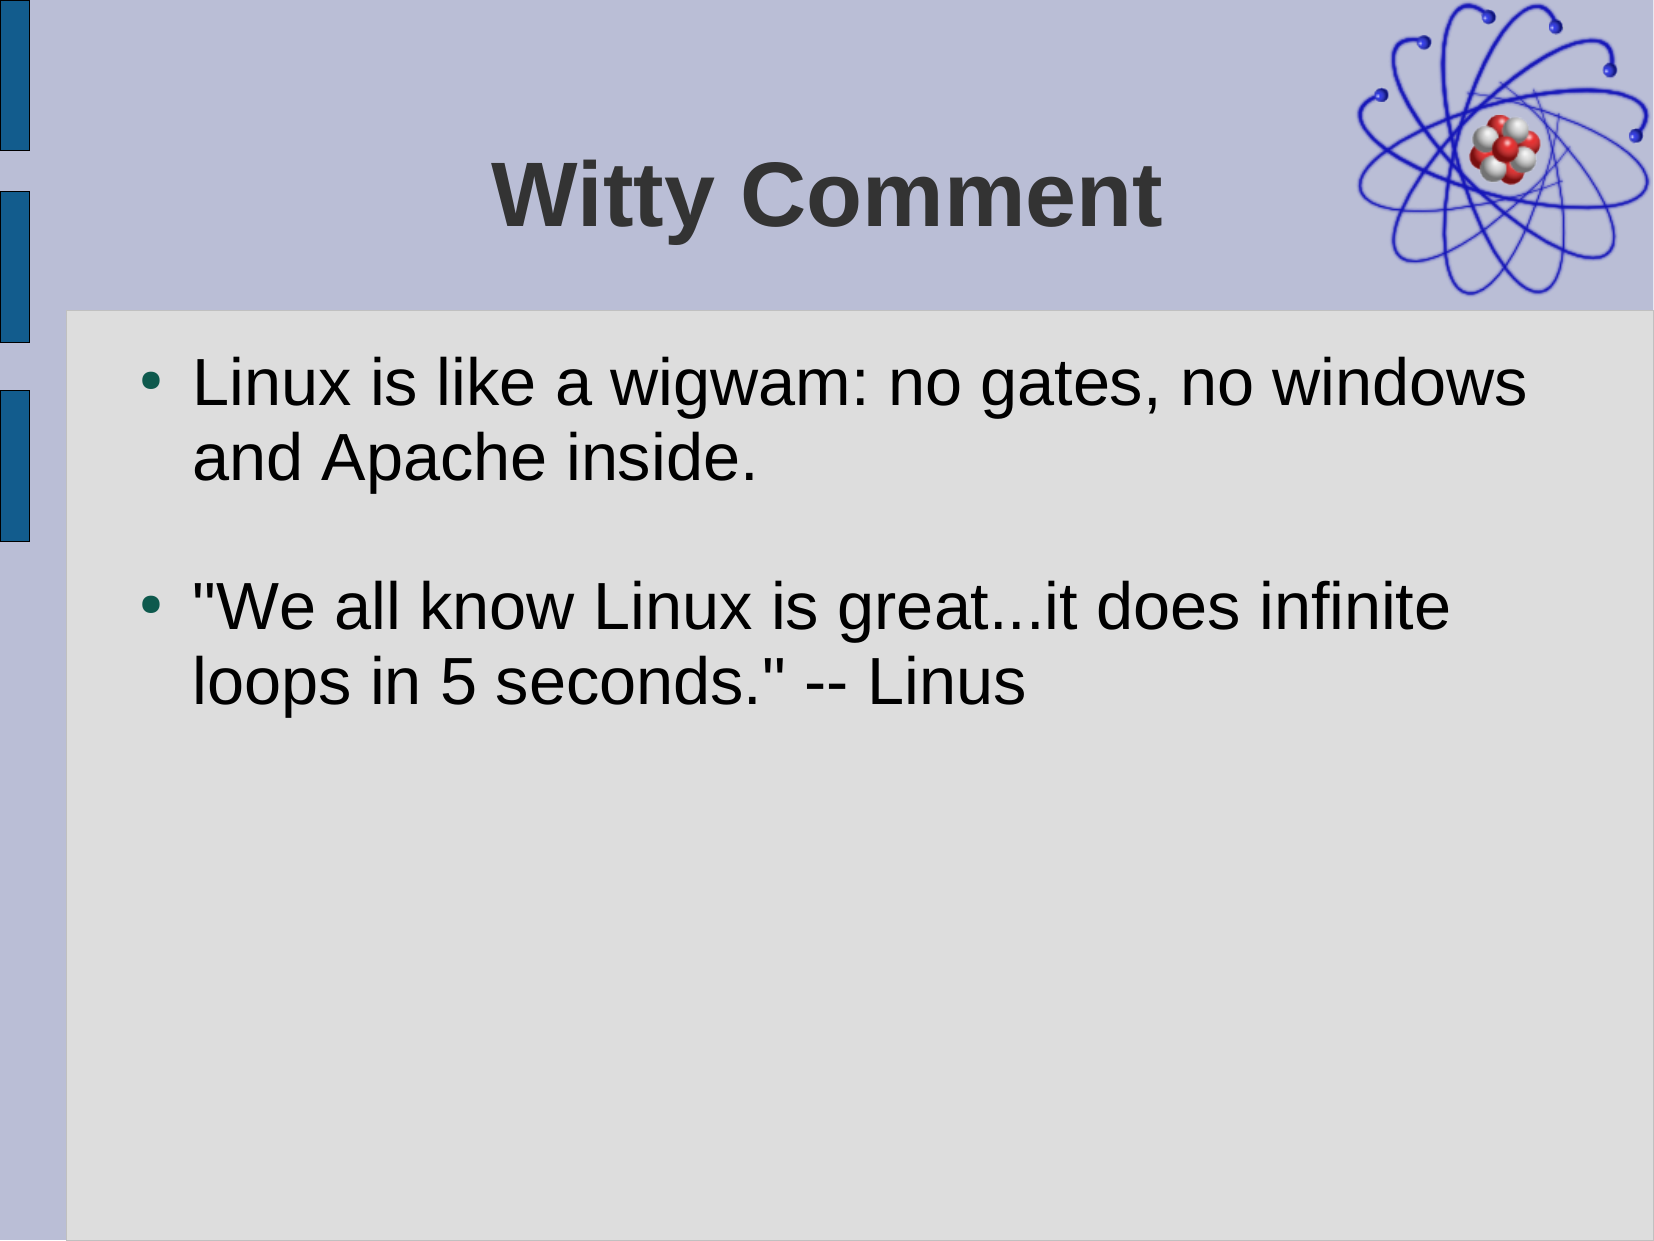

# Witty Comment
Linux is like a wigwam: no gates, no windows and Apache inside.
"We all know Linux is great...it does infinite loops in 5 seconds." -- Linus
<Try to find something better>
Type “cat /boot/vmlinuz > /dev/audio” to hear the Voice of God
Failure is not an option – it comes standard with Vista
"We all know Linux is great...it does infinite loops in 5 seconds." -- Linus
"We all know Linux is great...it does infinite loops in 5 seconds." -- Linus
<Try to find something better>
$ cat “food in a can”
cat: can not open food in a can